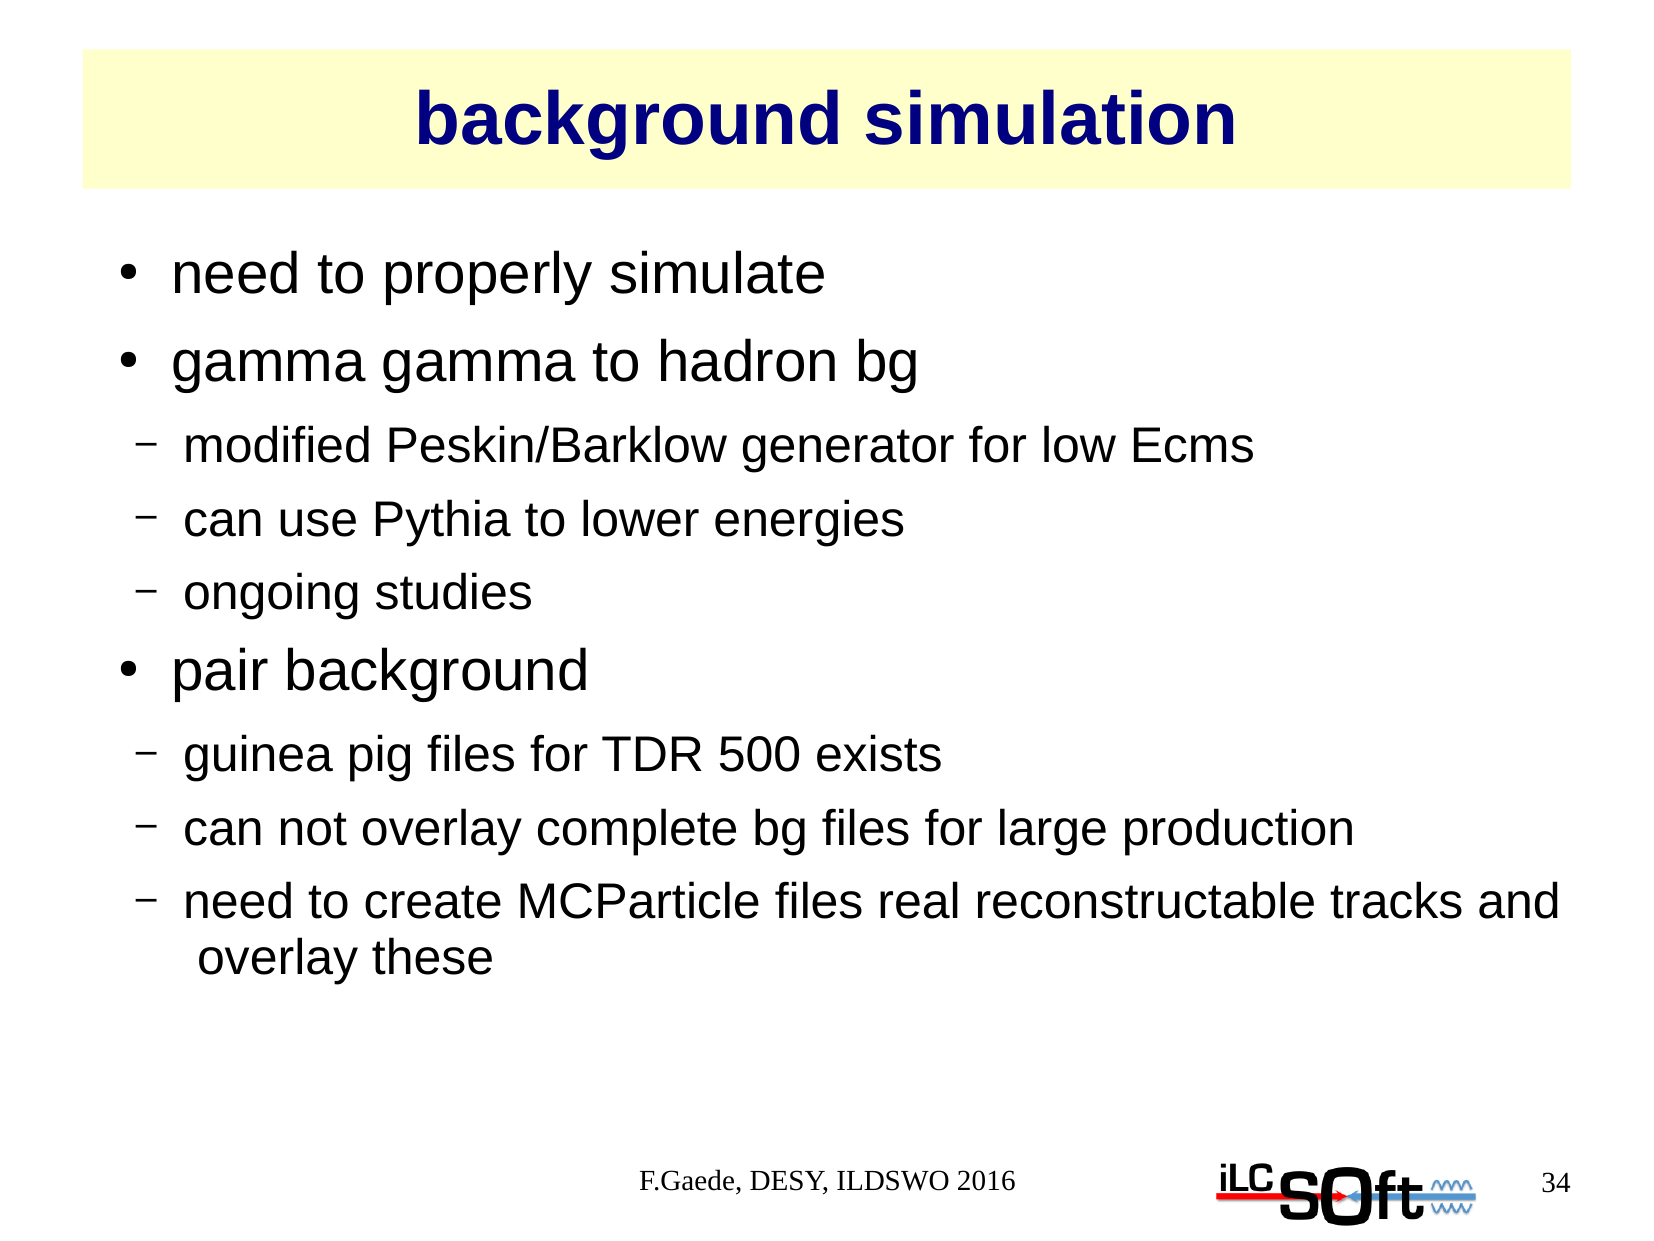

# background simulation
need to properly simulate
gamma gamma to hadron bg
modified Peskin/Barklow generator for low Ecms
can use Pythia to lower energies
ongoing studies
pair background
guinea pig files for TDR 500 exists
can not overlay complete bg files for large production
need to create MCParticle files real reconstructable tracks and overlay these
34